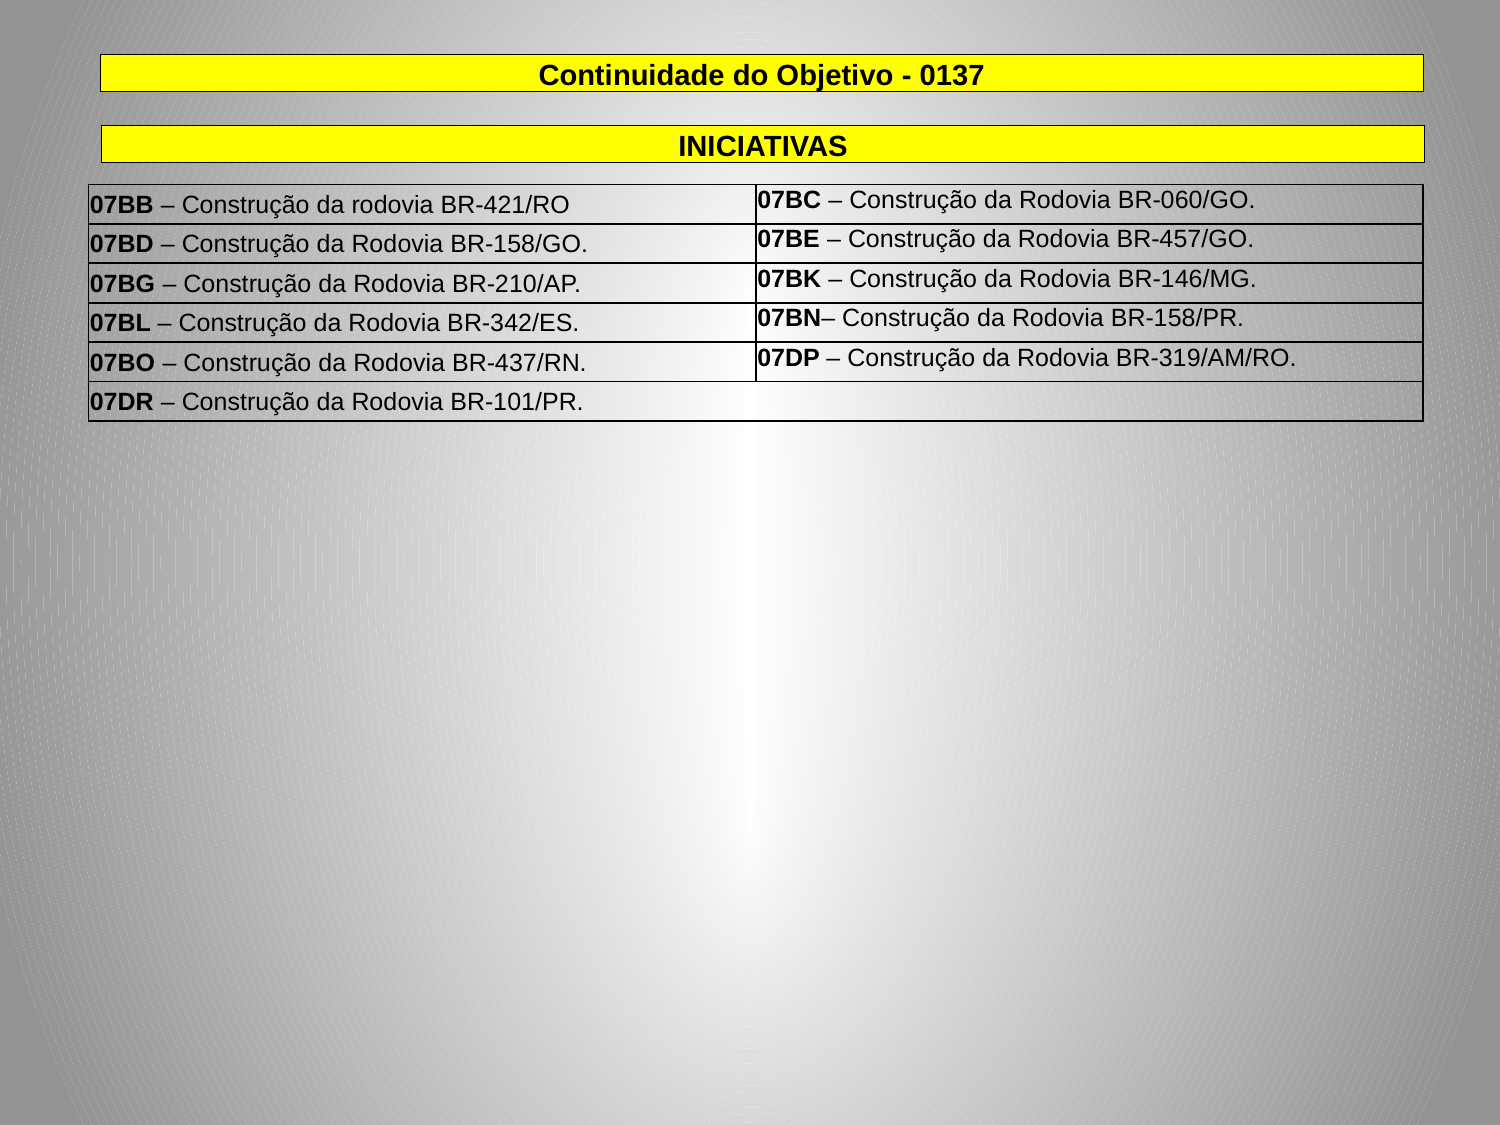

| Continuidade do Objetivo - 0137 |
| --- |
| INICIATIVAS |
| --- |
| 07BB – Construção da rodovia BR-421/RO | 07BC – Construção da Rodovia BR-060/GO. |
| --- | --- |
| 07BD – Construção da Rodovia BR-158/GO. | 07BE – Construção da Rodovia BR-457/GO. |
| 07BG – Construção da Rodovia BR-210/AP. | 07BK – Construção da Rodovia BR-146/MG. |
| 07BL – Construção da Rodovia BR-342/ES. | 07BN– Construção da Rodovia BR-158/PR. |
| 07BO – Construção da Rodovia BR-437/RN. | 07DP – Construção da Rodovia BR-319/AM/RO. |
| 07DR – Construção da Rodovia BR-101/PR. | |